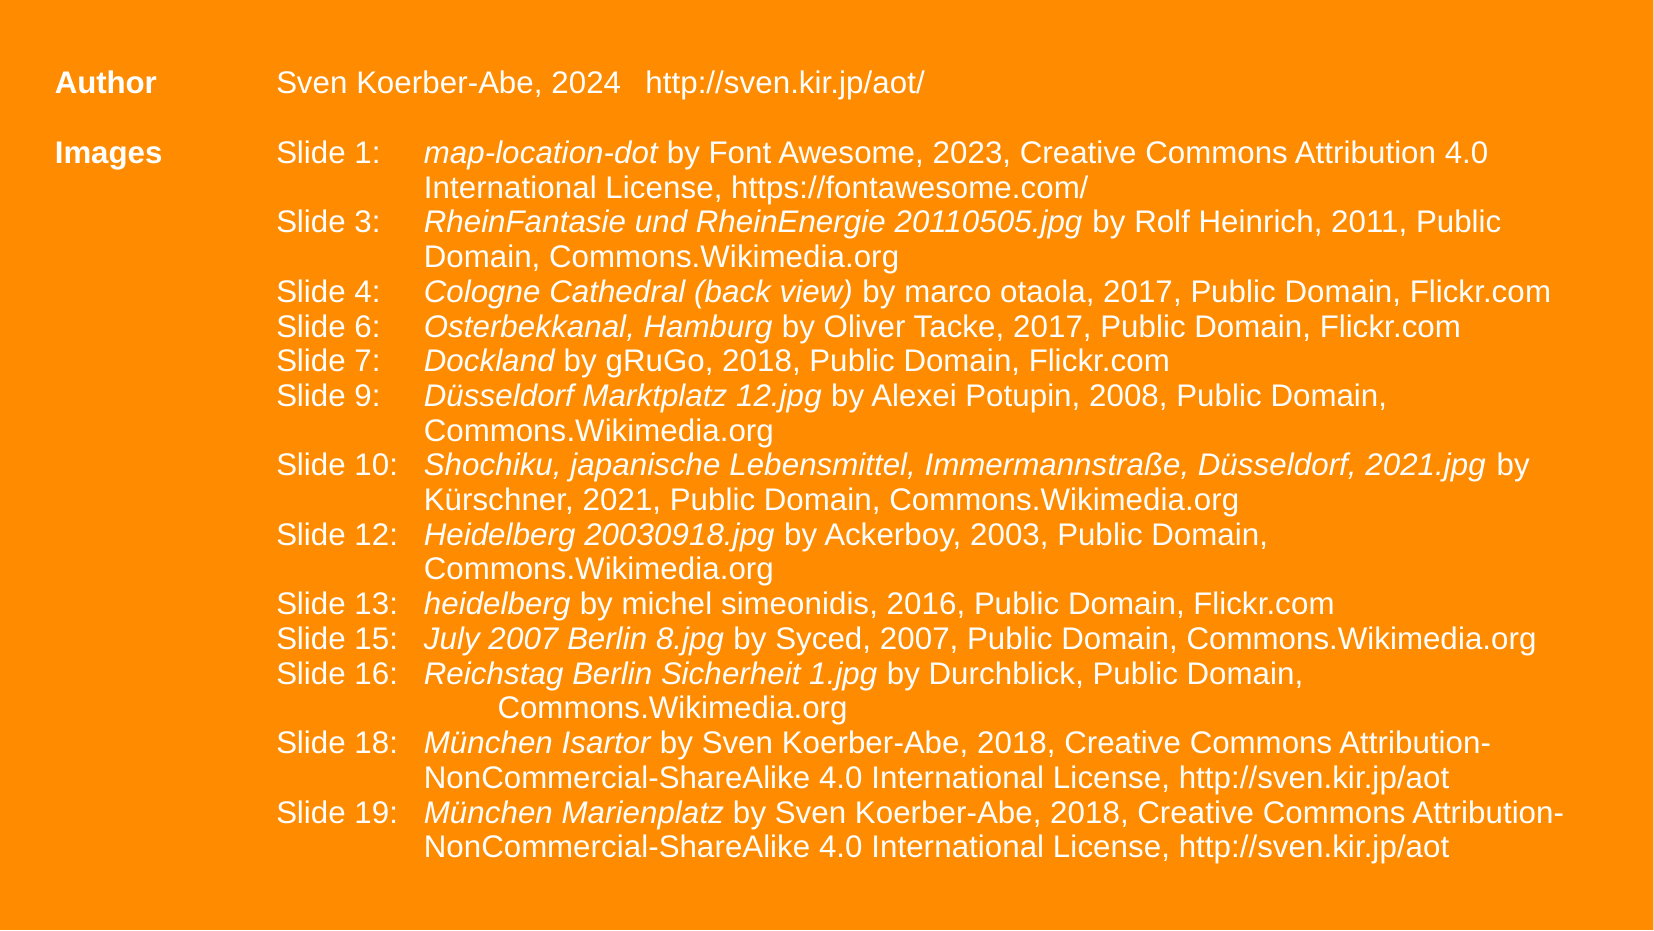

Author		Sven Koerber-Abe, 2024	http://sven.kir.jp/aot/
Images		Slide 1:	map-location-dot by Font Awesome, 2023, Creative Commons Attribution 4.0 						International License, https://fontawesome.com/
			Slide 3:	RheinFantasie und RheinEnergie 20110505.jpg by Rolf Heinrich, 2011, Public 						Domain, Commons.Wikimedia.org
			Slide 4:	Cologne Cathedral (back view) by marco otaola, 2017, Public Domain, Flickr.com
			Slide 6:	Osterbekkanal, Hamburg by Oliver Tacke, 2017, Public Domain, Flickr.com
			Slide 7: 	Dockland by gRuGo, 2018, Public Domain, Flickr.com
			Slide 9:	Düsseldorf Marktplatz 12.jpg by Alexei Potupin, 2008, Public Domain, 							Commons.Wikimedia.org
			Slide 10:	Shochiku, japanische Lebensmittel, Immermannstraße, Düsseldorf, 2021.jpg by 					Kürschner, 2021, Public Domain, Commons.Wikimedia.org
			Slide 12:	Heidelberg 20030918.jpg by Ackerboy, 2003, Public Domain, 									Commons.Wikimedia.org
			Slide 13: 	heidelberg by michel simeonidis, 2016, Public Domain, Flickr.com
			Slide 15:	July 2007 Berlin 8.jpg by Syced, 2007, Public Domain, Commons.Wikimedia.org
			Slide 16:	Reichstag Berlin Sicherheit 1.jpg by Durchblick, Public Domain, 									Commons.Wikimedia.org
			Slide 18:	München Isartor by Sven Koerber-Abe, 2018, Creative Commons Attribution-						NonCommercial-ShareAlike 4.0 International License, http://sven.kir.jp/aot
			Slide 19:	München Marienplatz by Sven Koerber-Abe, 2018, Creative Commons Attribution-					NonCommercial-ShareAlike 4.0 International License, http://sven.kir.jp/aot